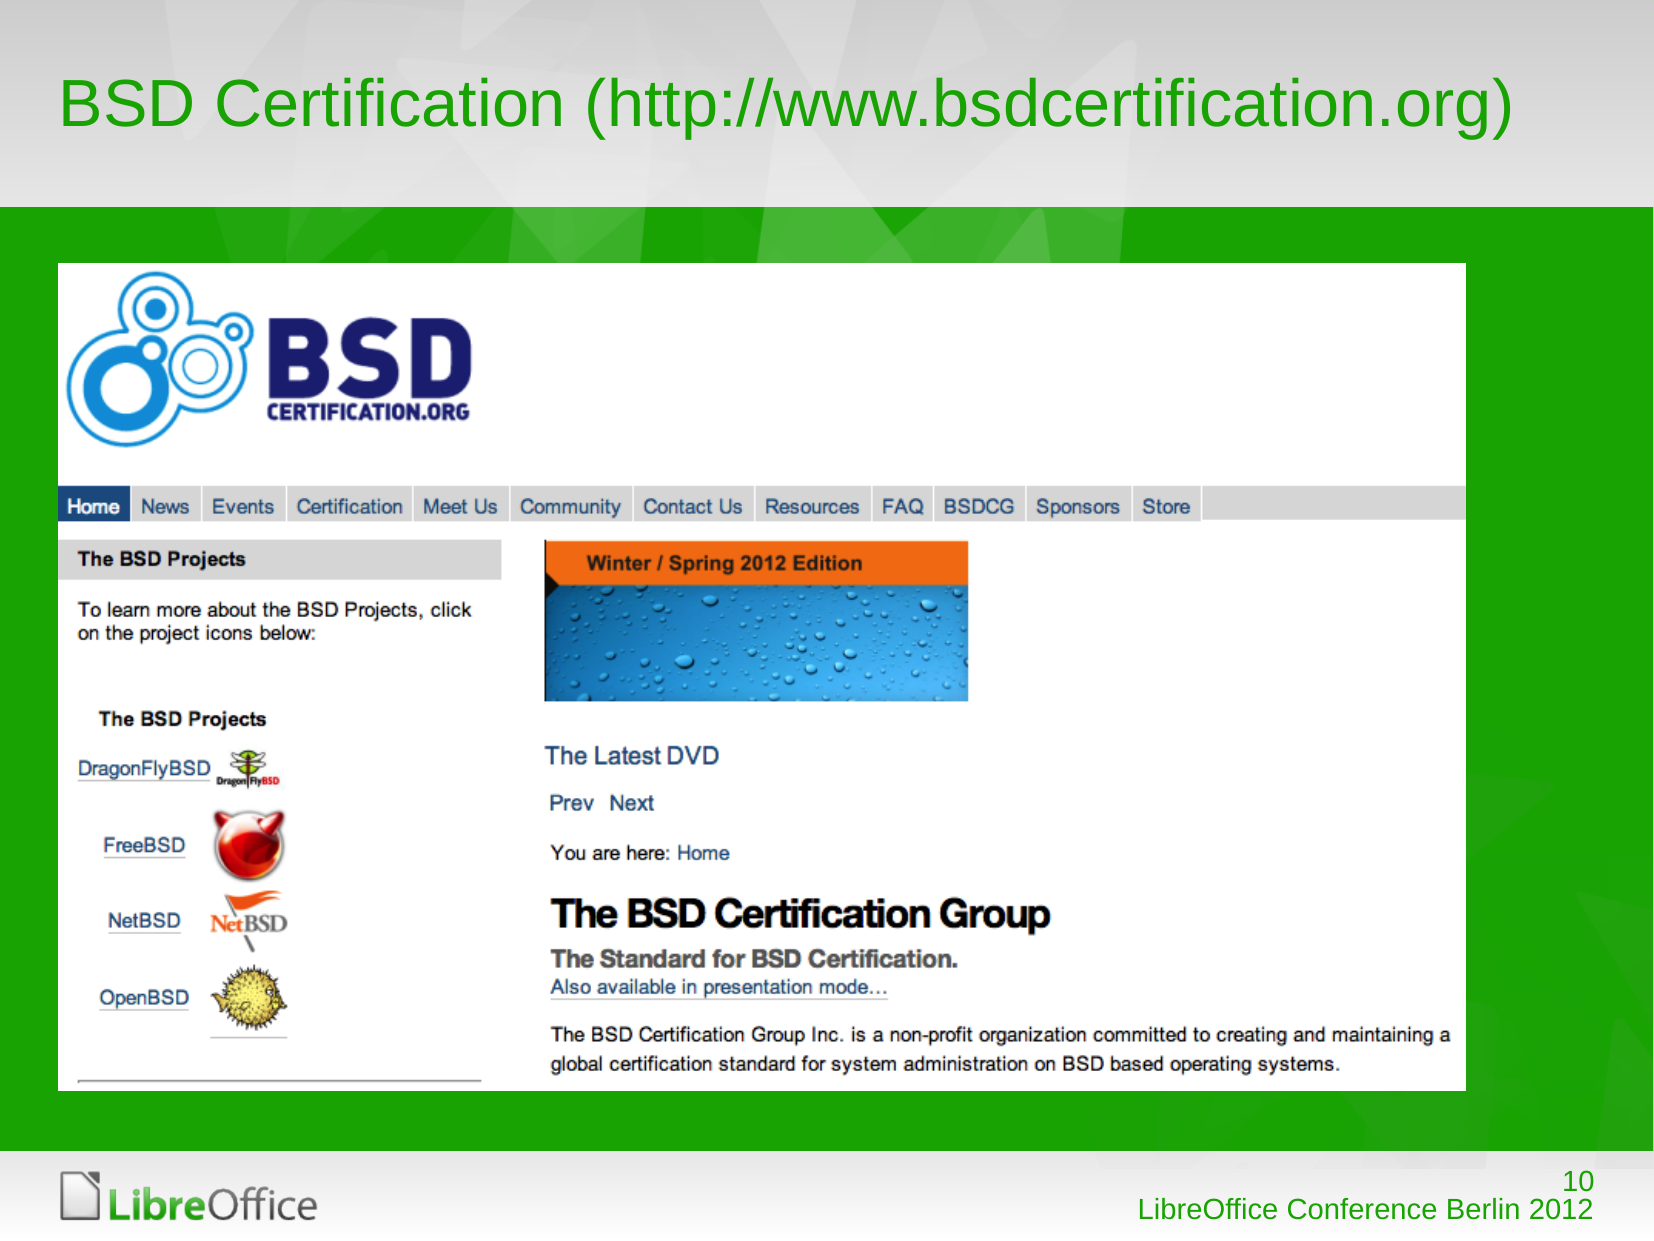

# BSD Certification (http://www.bsdcertification.org)
10
LibreOffice Conference Berlin 2012